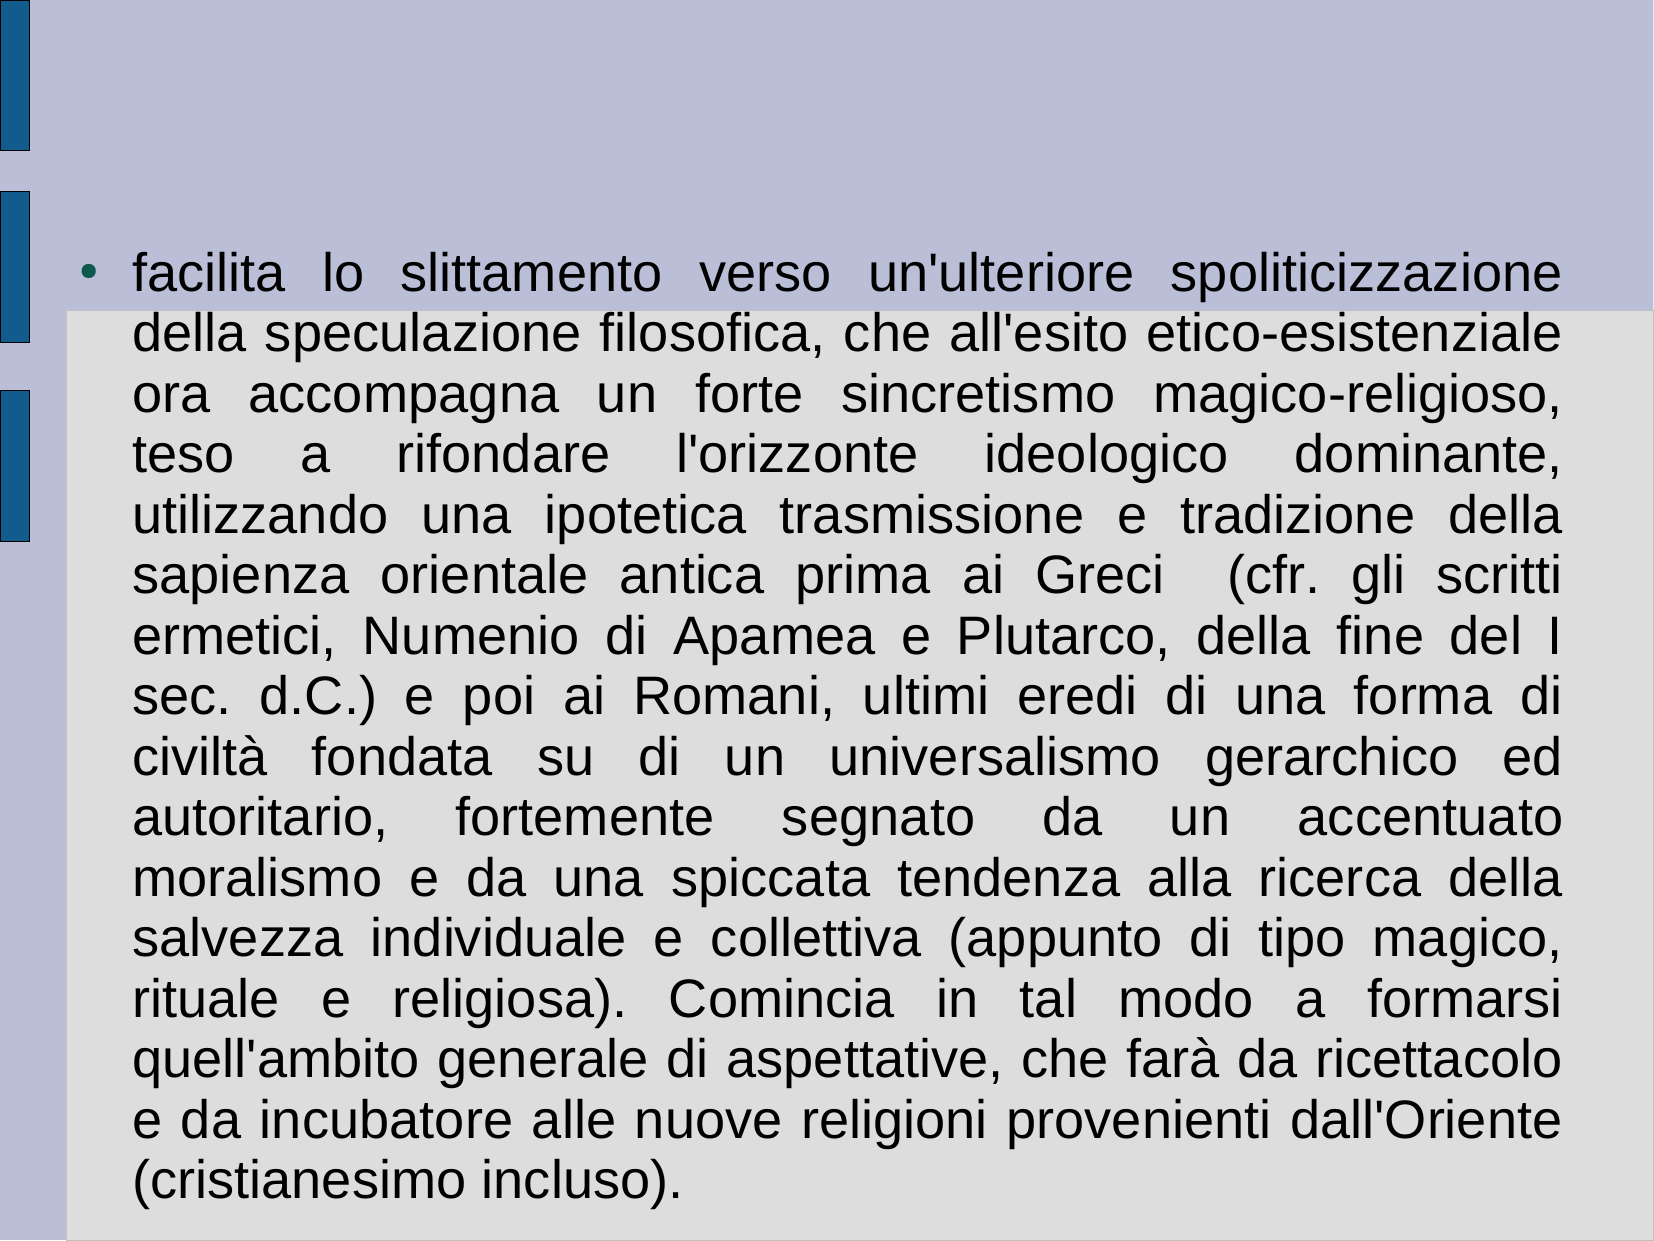

#
facilita lo slittamento verso un'ulteriore spoliticizzazione della speculazione filosofica, che all'esito etico-esistenziale ora accompagna un forte sincretismo magico-religioso, teso a rifondare l'orizzonte ideologico dominante, utilizzando una ipotetica trasmissione e tradizione della sapienza orientale antica prima ai Greci (cfr. gli scritti ermetici, Numenio di Apamea e Plutarco, della fine del I sec. d.C.) e poi ai Romani, ultimi eredi di una forma di civiltà fondata su di un universalismo gerarchico ed autoritario, fortemente segnato da un accentuato moralismo e da una spiccata tendenza alla ricerca della salvezza individuale e collettiva (appunto di tipo magico, rituale e religiosa). Comincia in tal modo a formarsi quell'ambito generale di aspettative, che farà da ricettacolo e da incubatore alle nuove religioni provenienti dall'Oriente (cristianesimo incluso).